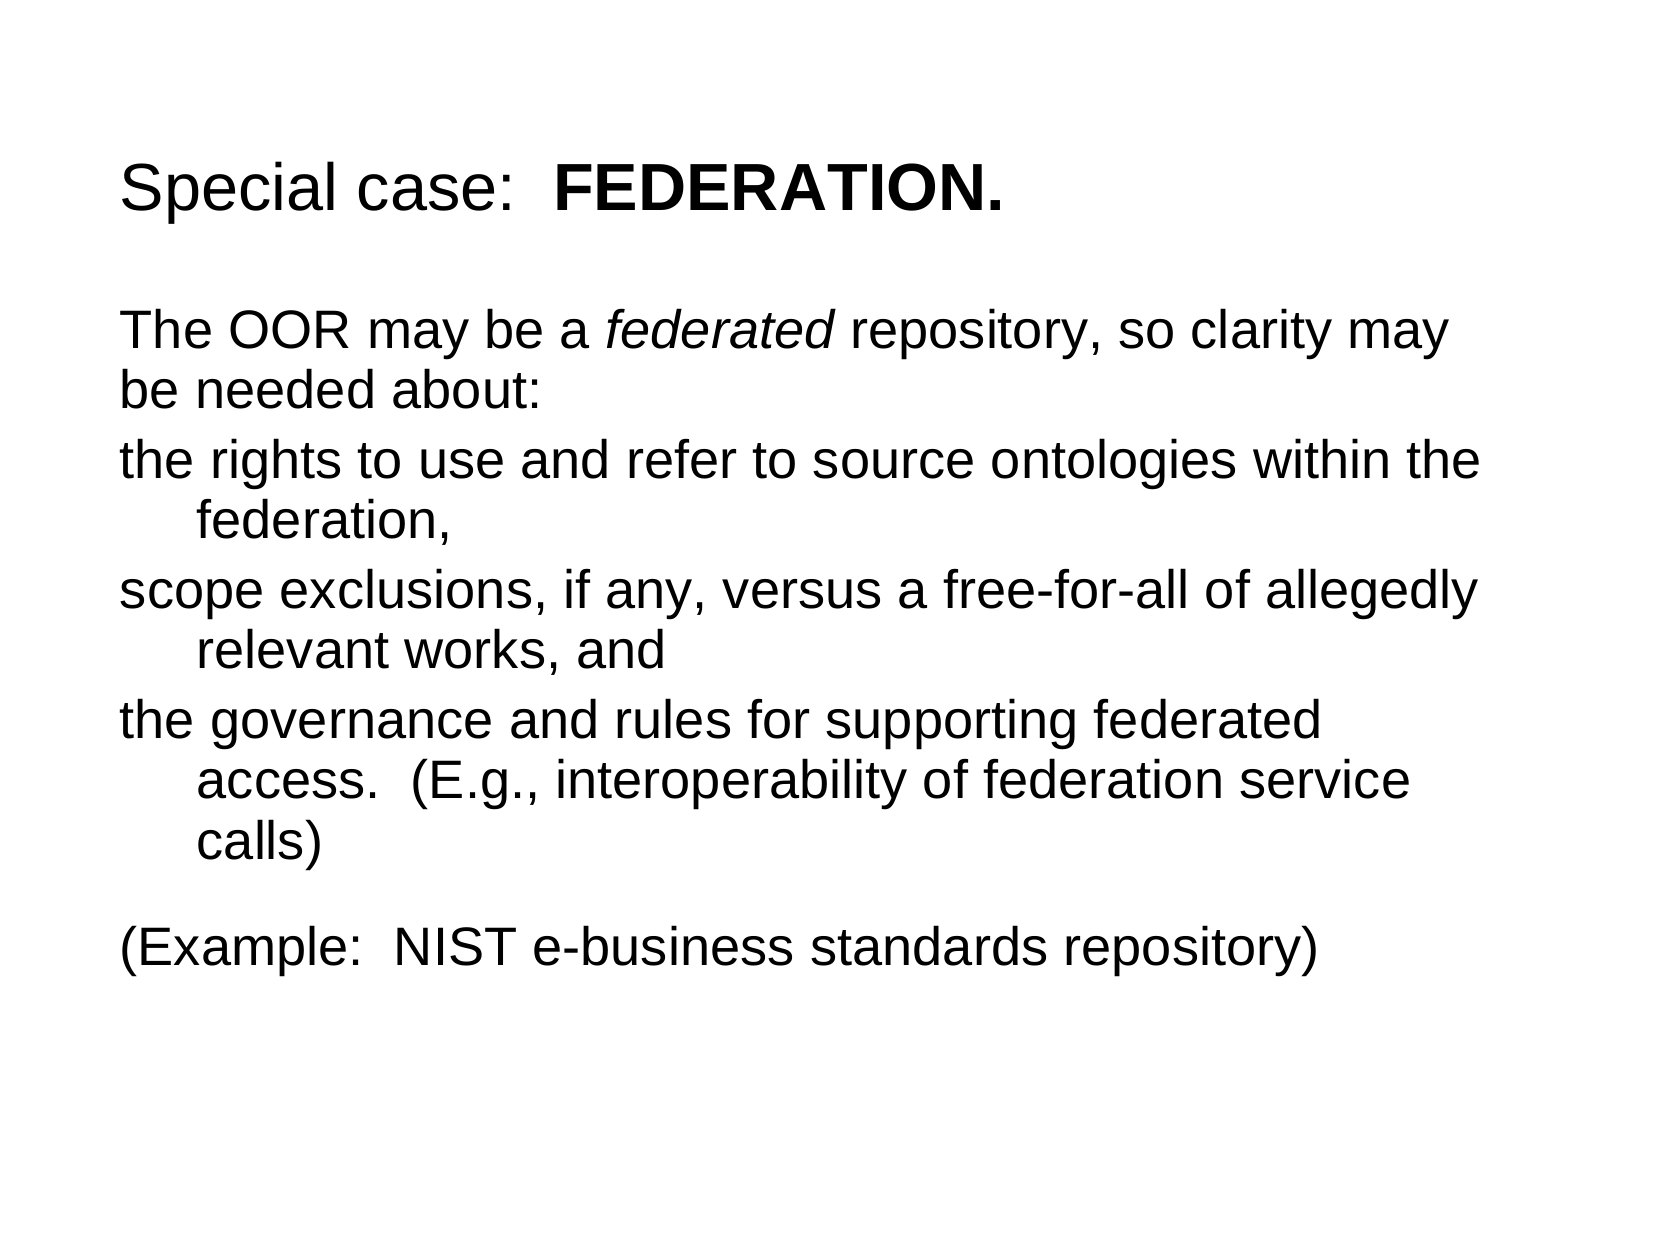

Special case: FEDERATION.
The OOR may be a federated repository, so clarity may be needed about:
the rights to use and refer to source ontologies within the federation,
scope exclusions, if any, versus a free-for-all of allegedly relevant works, and
the governance and rules for supporting federated access. (E.g., interoperability of federation service calls)
(Example: NIST e-business standards repository)